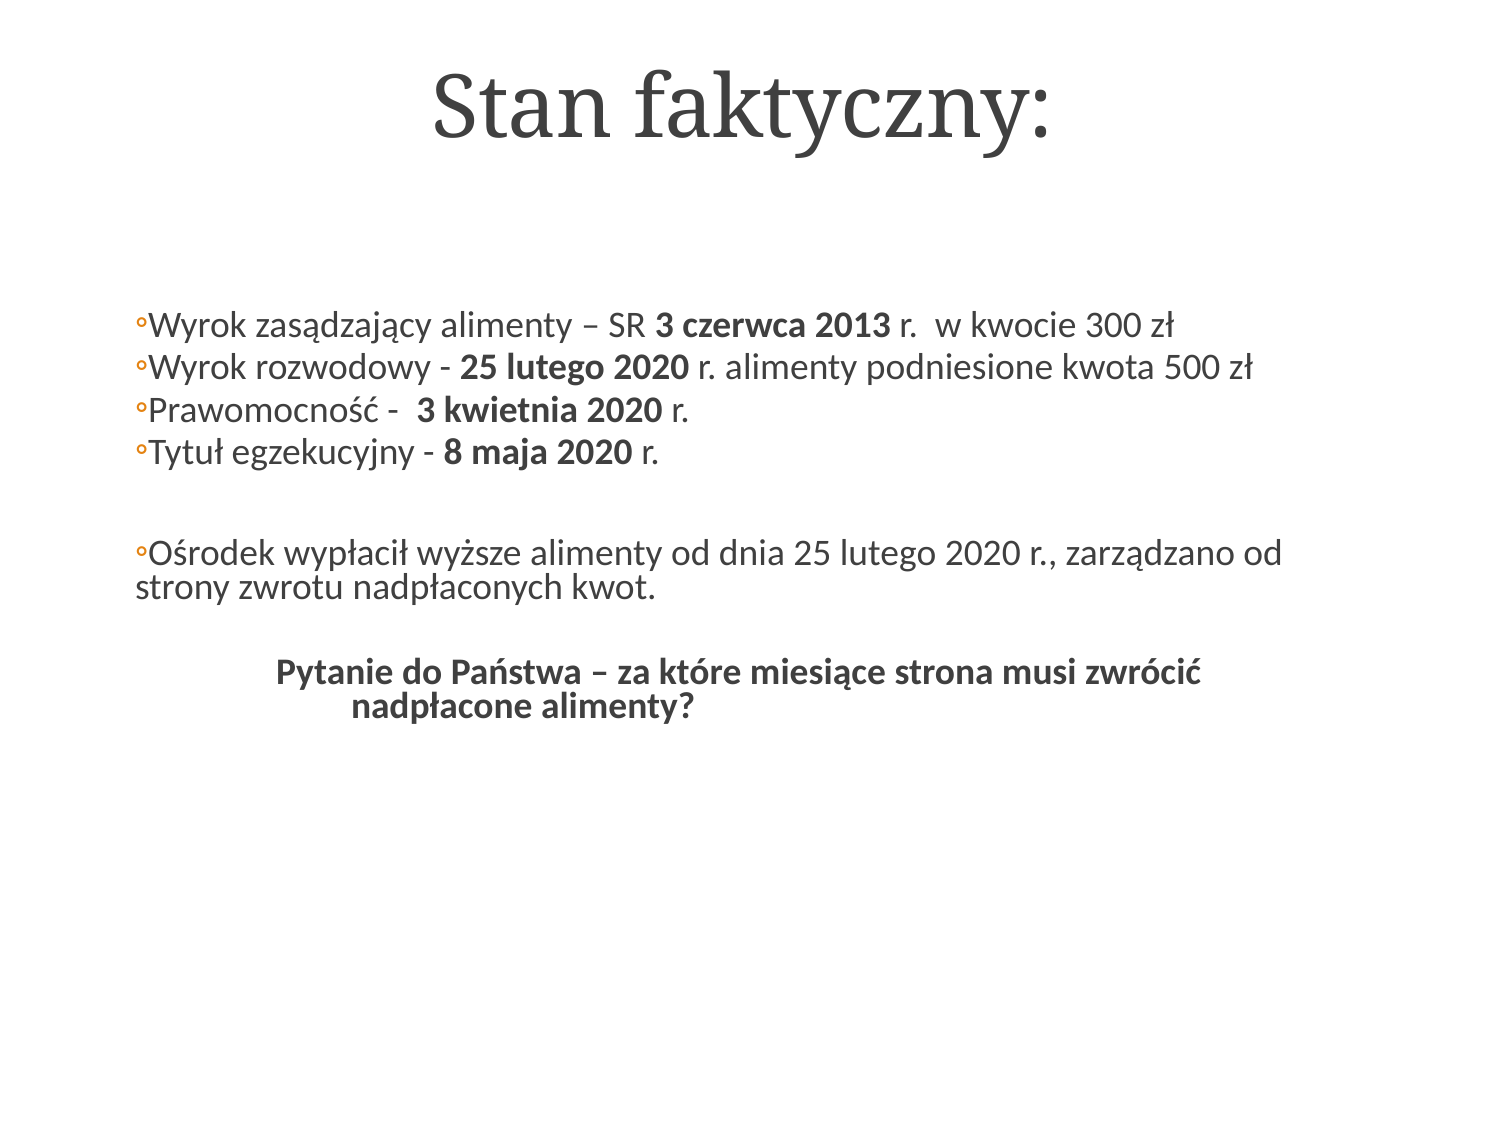

# Stan faktyczny:
Wyrok zasądzający alimenty – SR 3 czerwca 2013 r. w kwocie 300 zł
Wyrok rozwodowy - 25 lutego 2020 r. alimenty podniesione kwota 500 zł
Prawomocność - 3 kwietnia 2020 r.
Tytuł egzekucyjny - 8 maja 2020 r.
Ośrodek wypłacił wyższe alimenty od dnia 25 lutego 2020 r., zarządzano od strony zwrotu nadpłaconych kwot.
	Pytanie do Państwa – za które miesiące strona musi zwrócić 				nadpłacone alimenty?